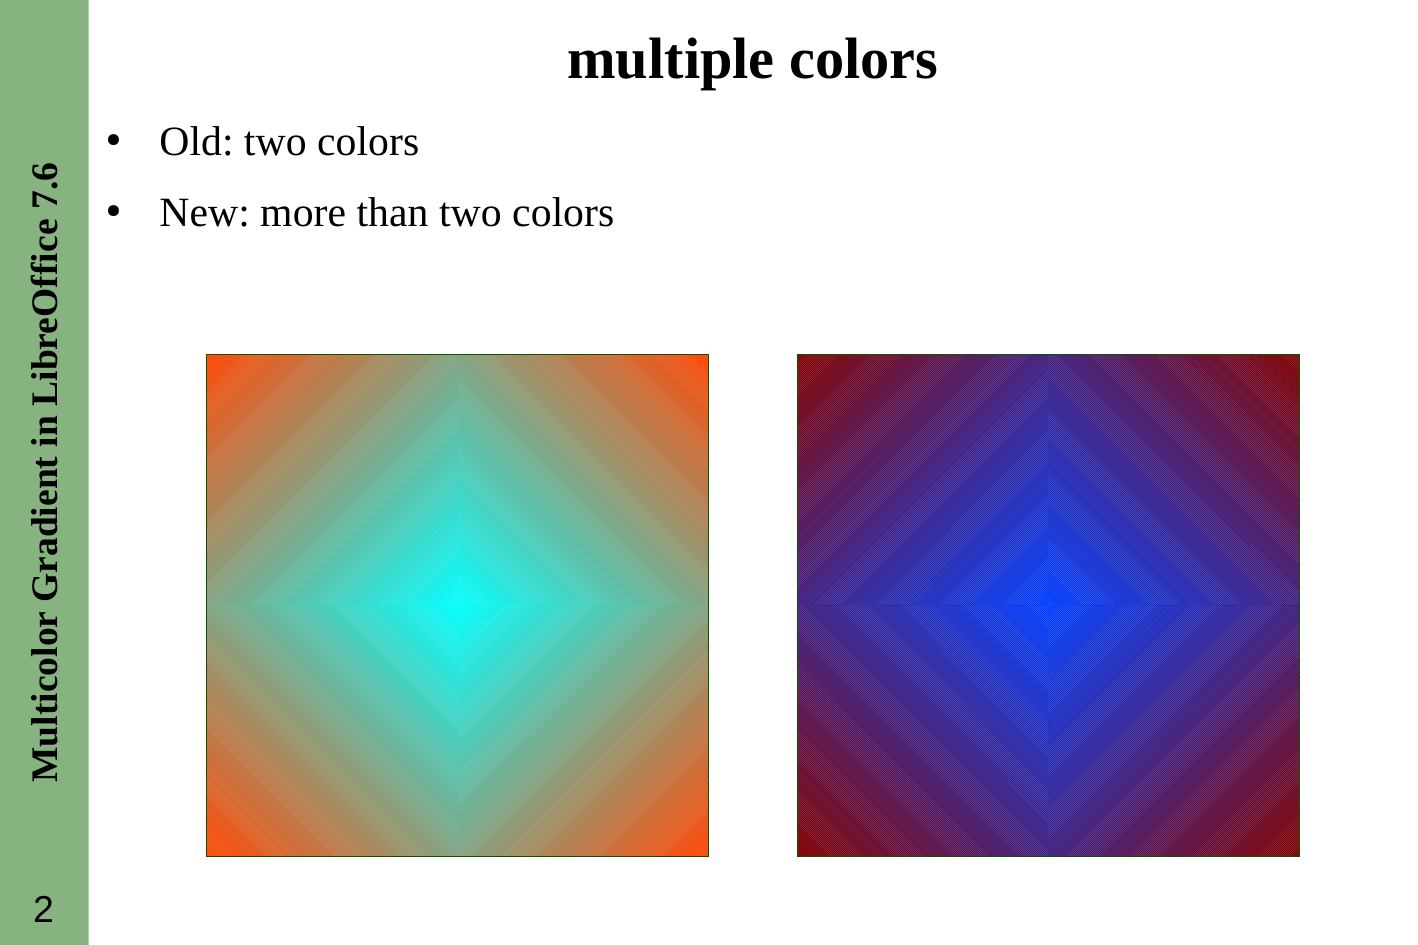

# multiple colors
Old: two colors
New: more than two colors